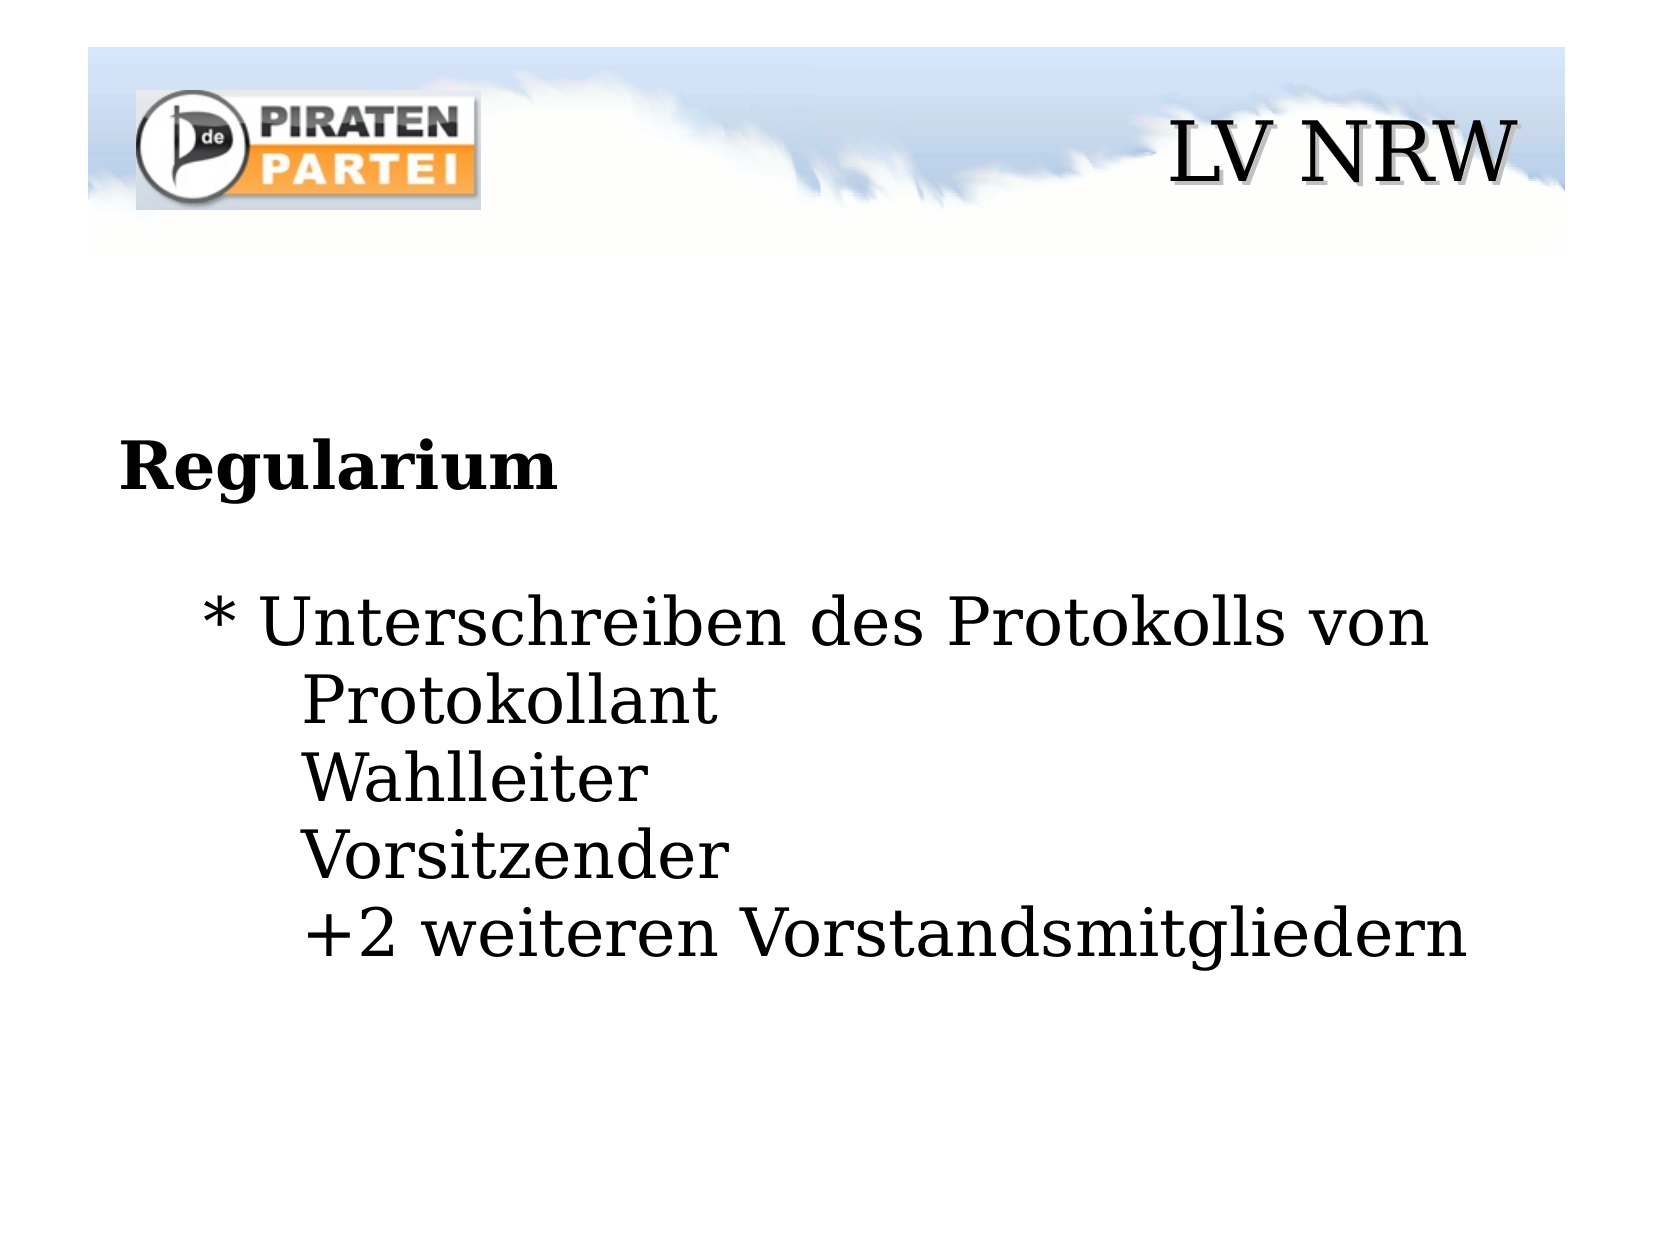

# LV NRW
Regularium
 * Unterschreiben des Protokolls von
		Protokollant
		Wahlleiter
		Vorsitzender
		+2 weiteren Vorstandsmitgliedern